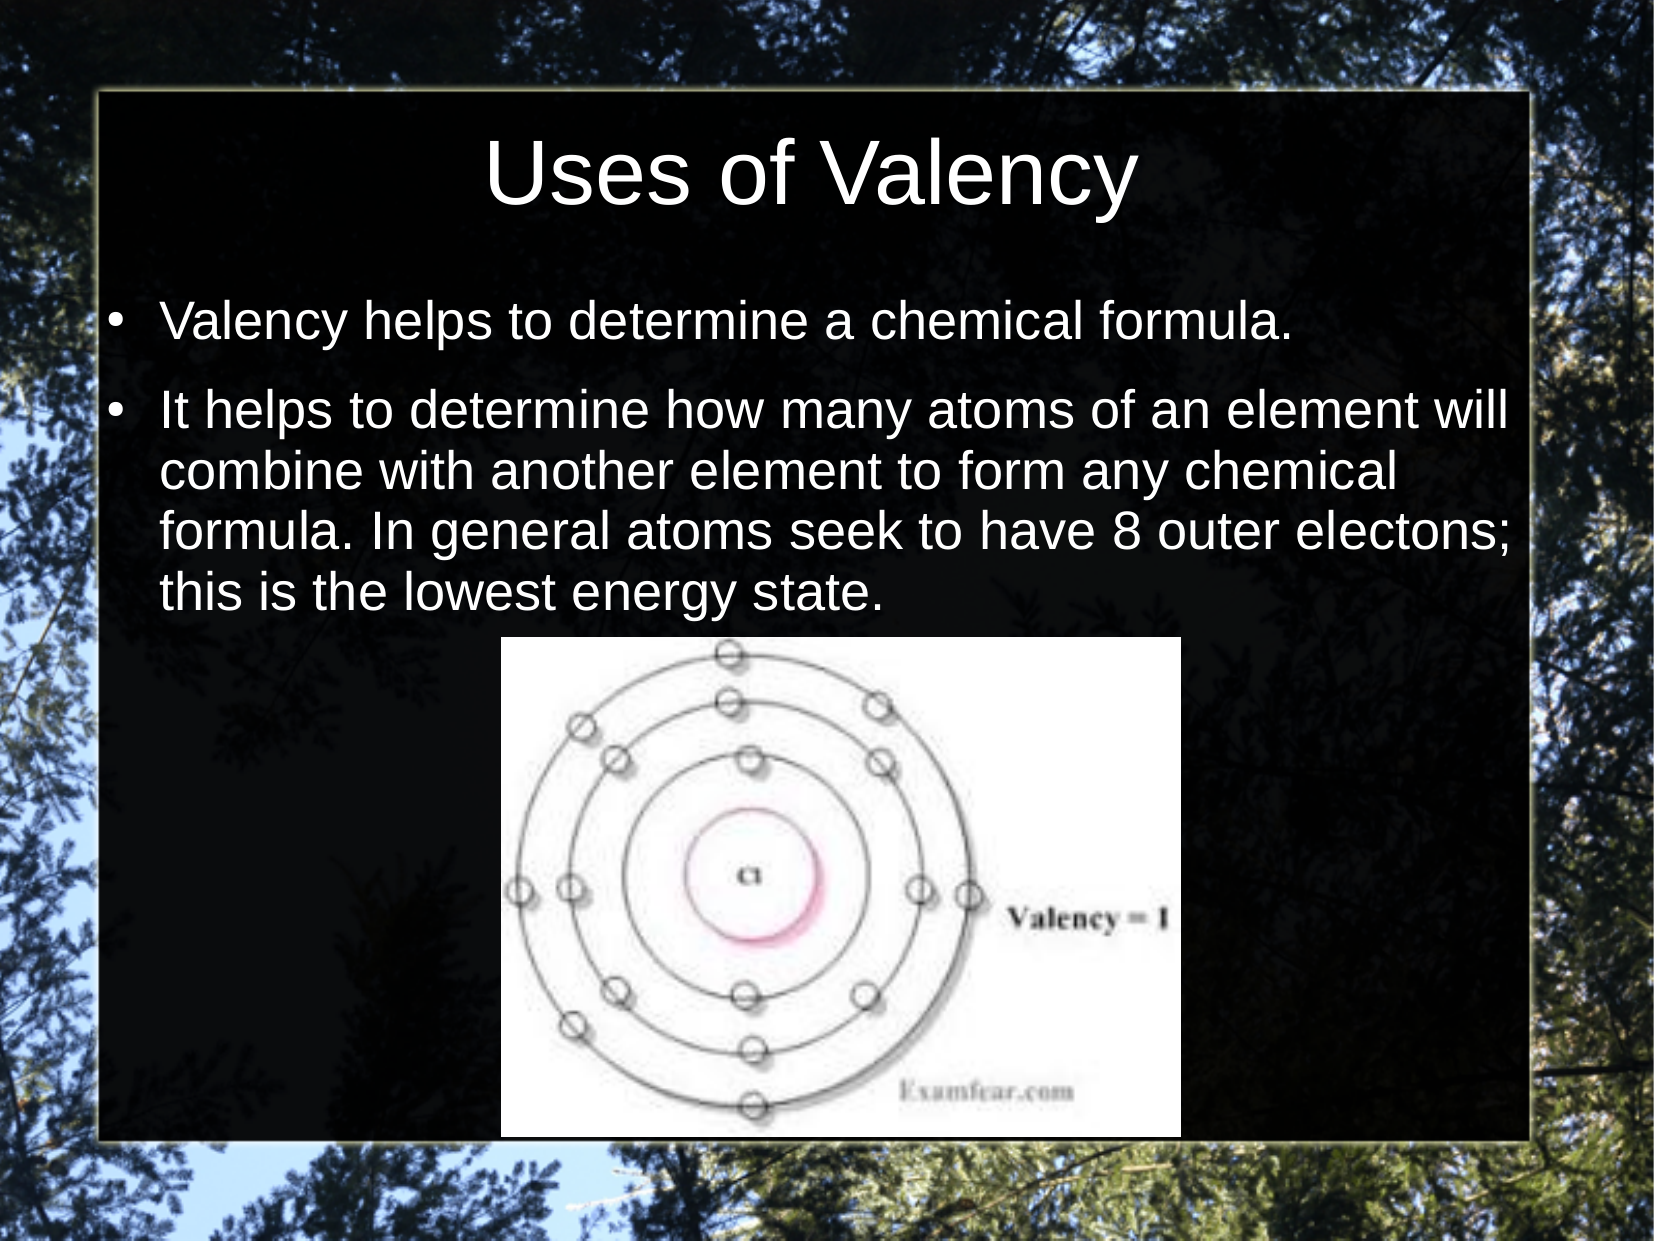

# Uses of Valency
Valency helps to determine a chemical formula.
It helps to determine how many atoms of an element will combine with another element to form any chemical formula. In general atoms seek to have 8 outer electons; this is the lowest energy state.